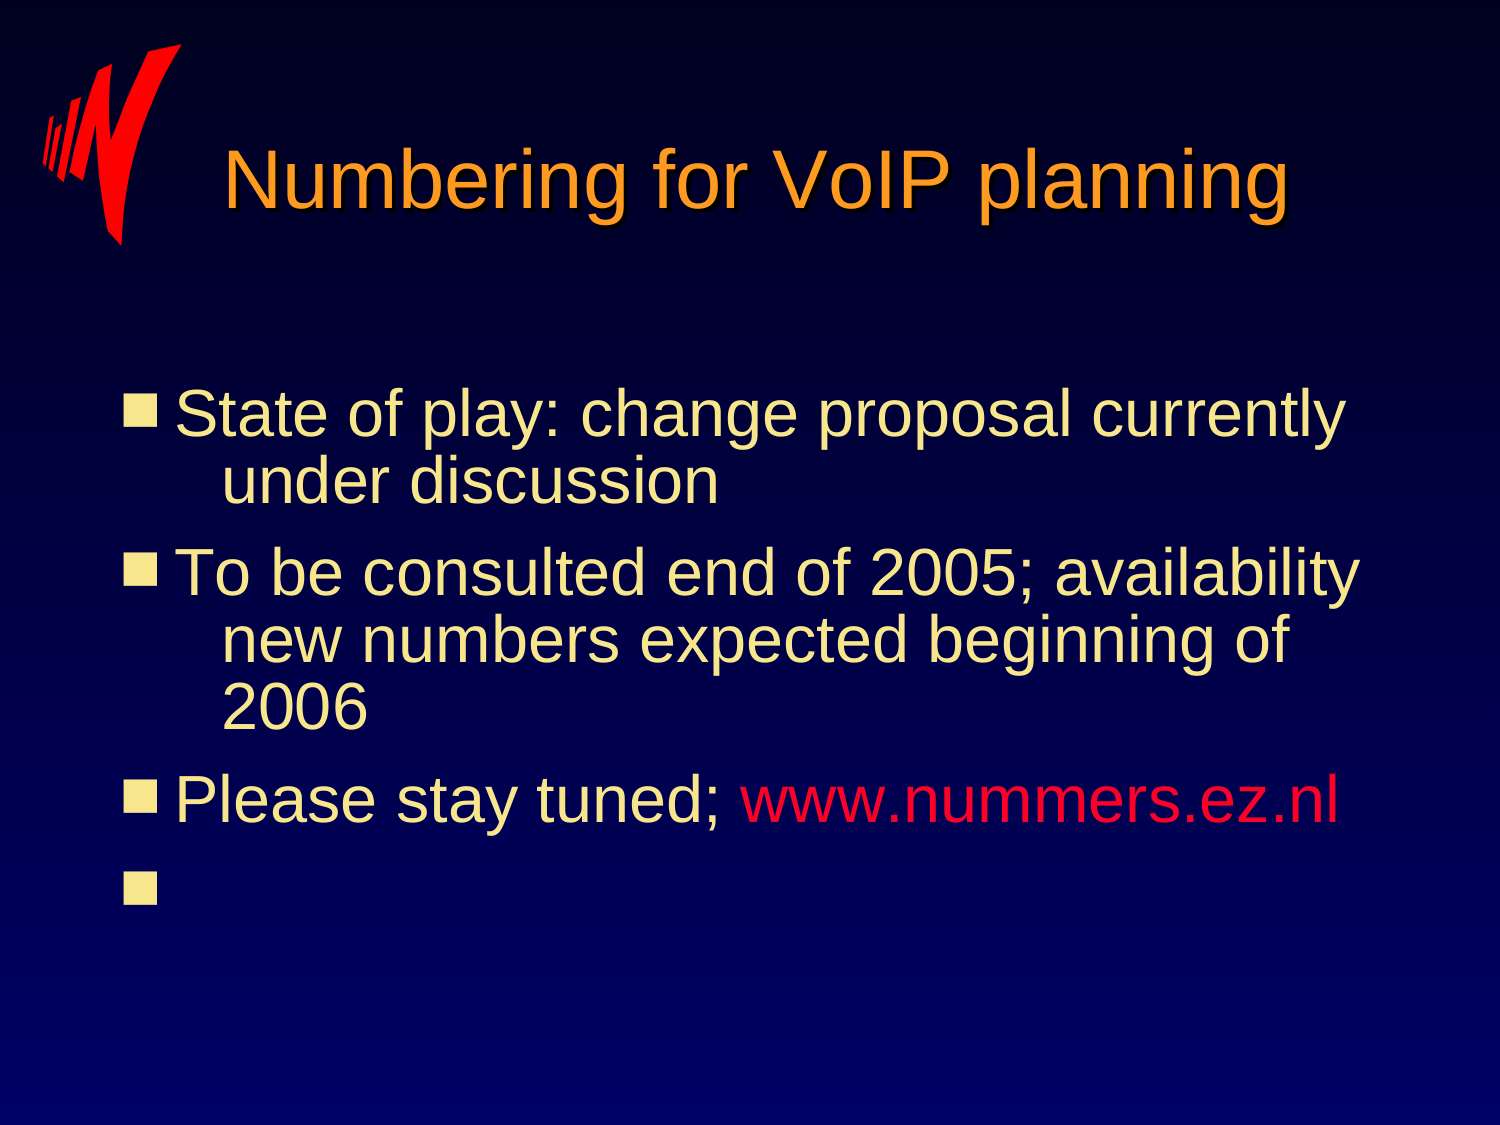

# Numbering for VoIP planning
State of play: change proposal currently under discussion
To be consulted end of 2005; availability new numbers expected beginning of 2006
Please stay tuned; www.nummers.ez.nl